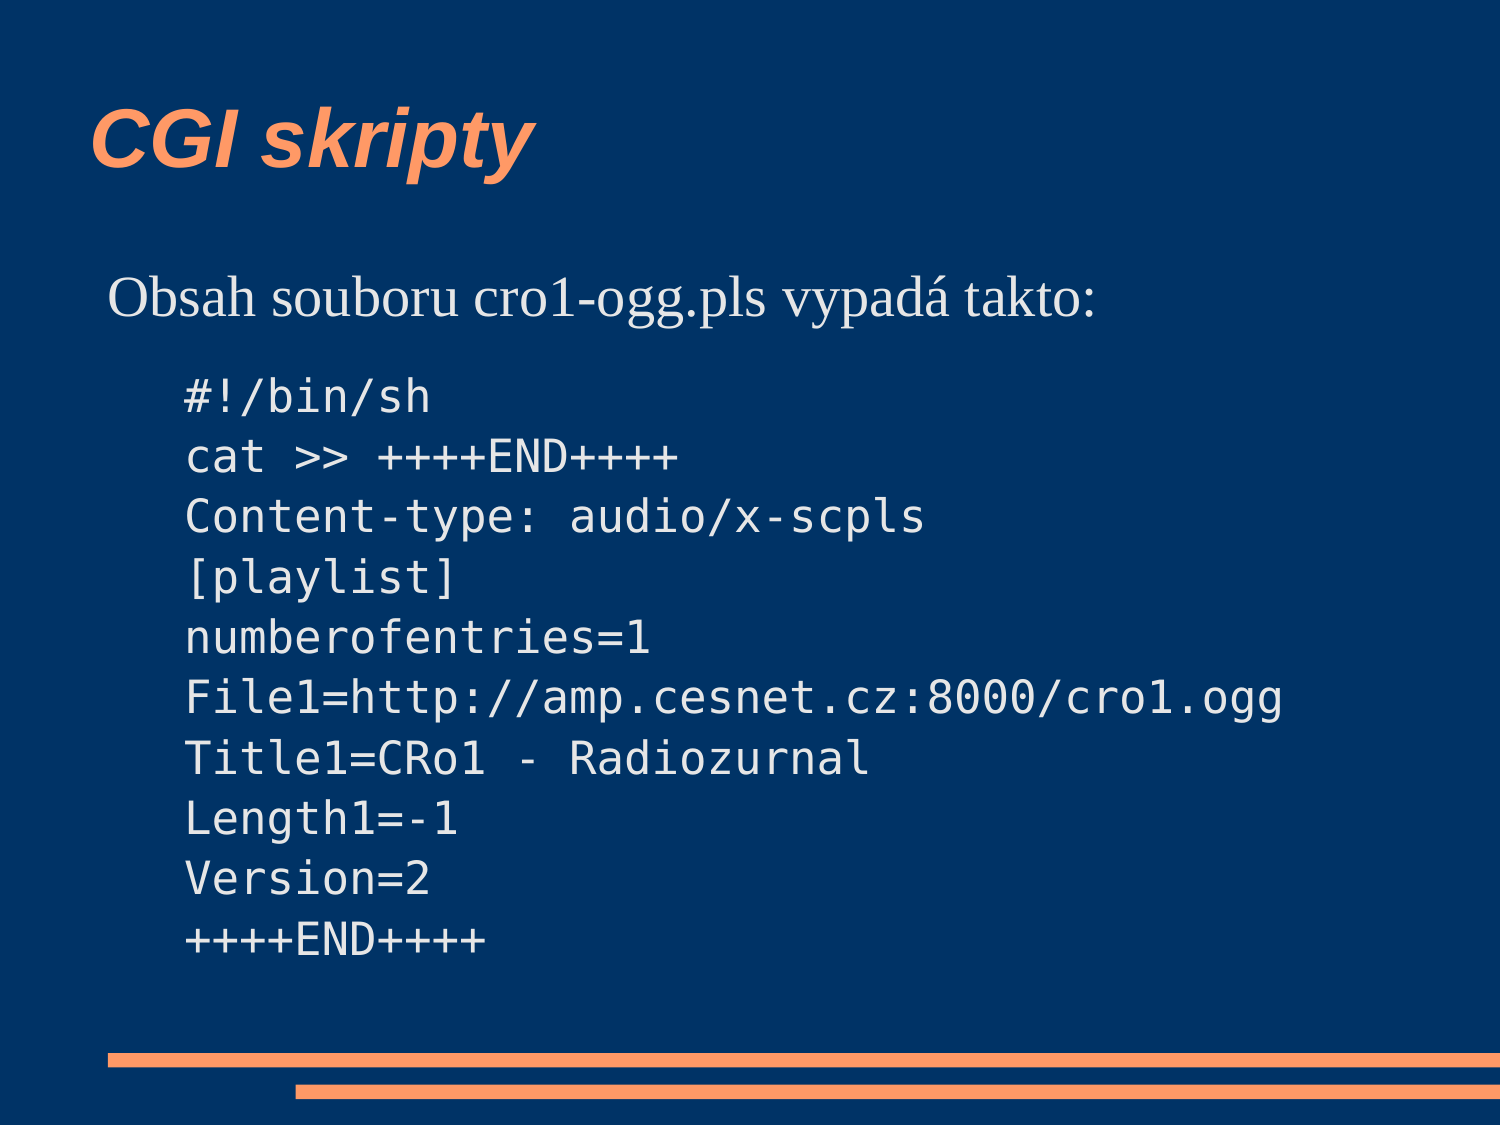

# CGI skripty
Obsah souboru cro1-ogg.pls vypadá takto:
#!/bin/sh
cat >> ++++END++++
Content-type: audio/x-scpls
[playlist]
numberofentries=1
File1=http://amp.cesnet.cz:8000/cro1.ogg
Title1=CRo1 - Radiozurnal
Length1=-1
Version=2
++++END++++